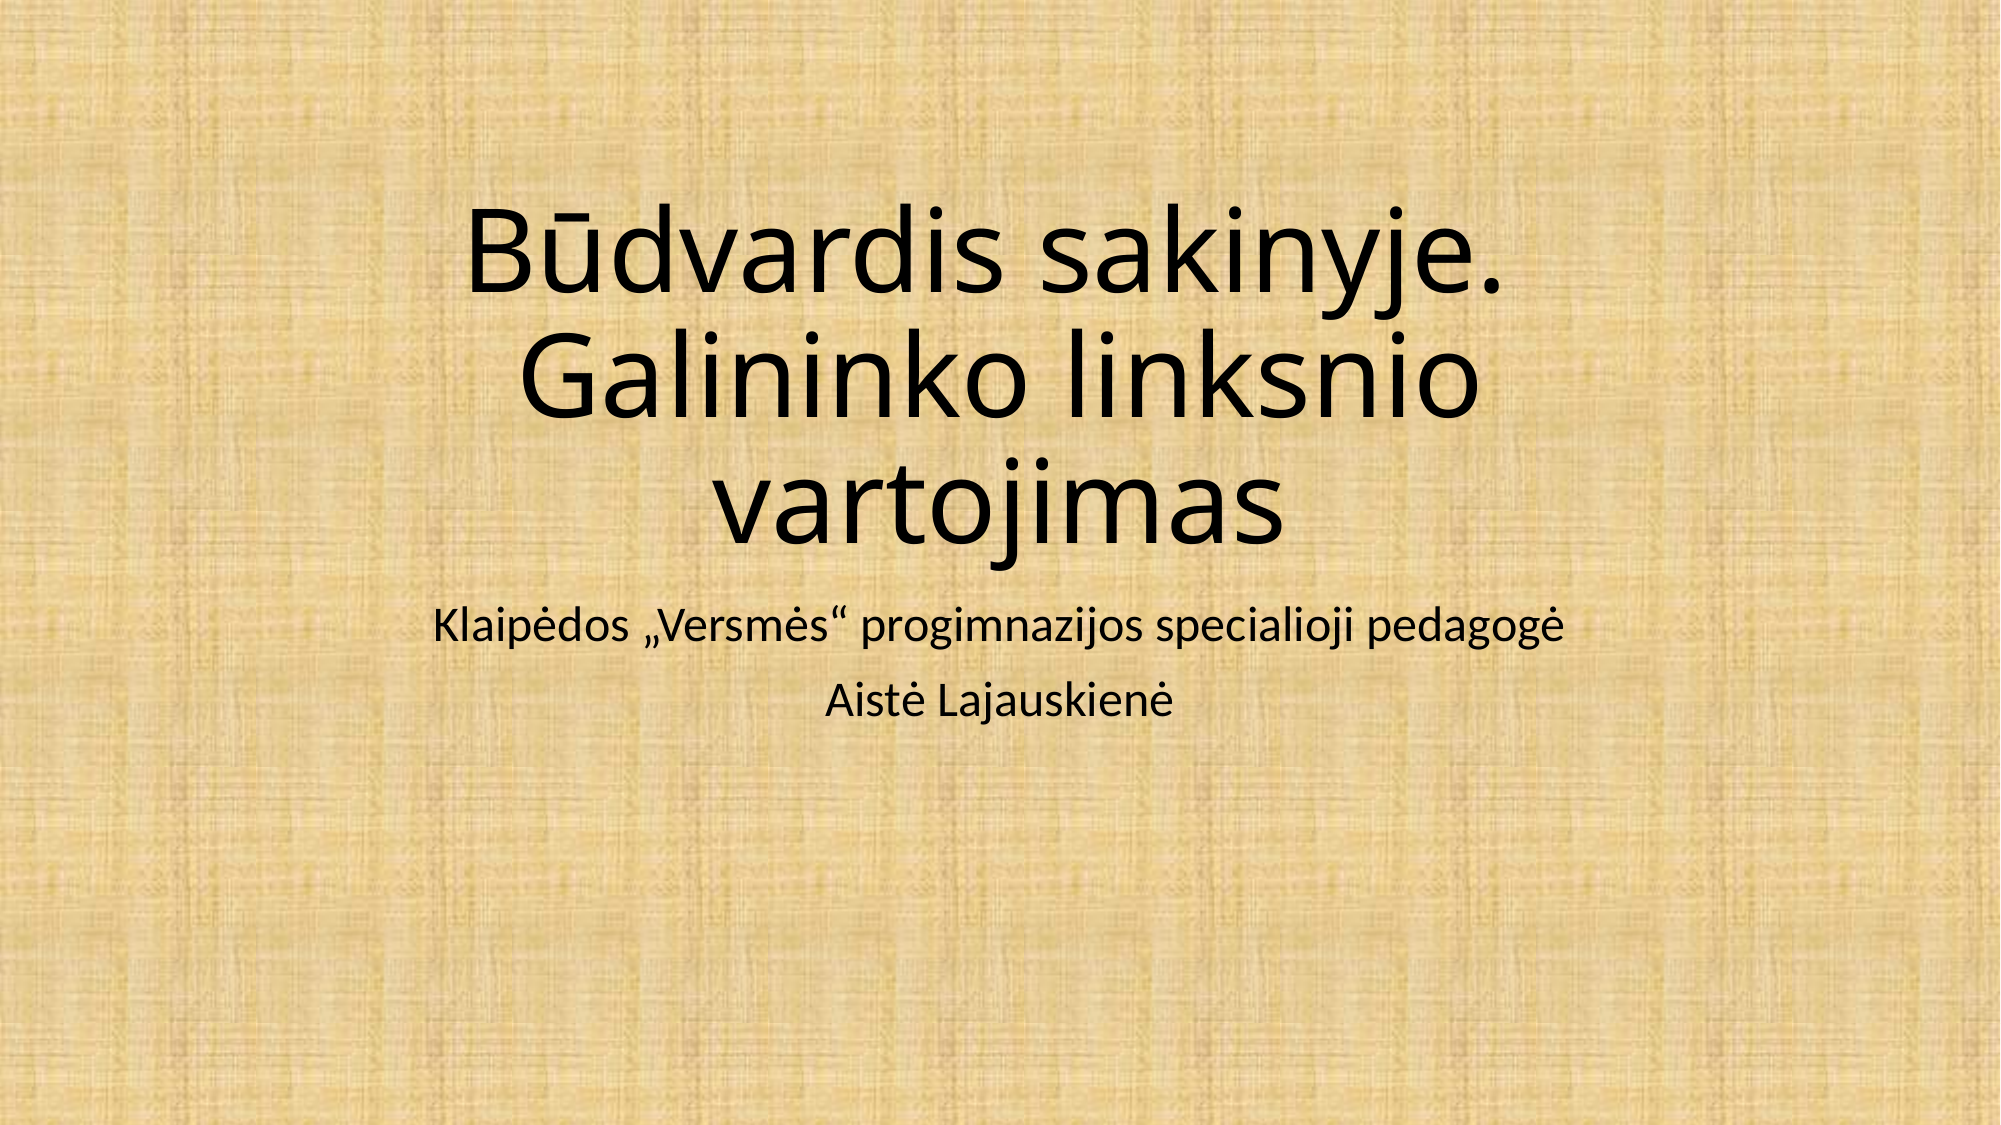

# Būdvardis sakinyje. Galininko linksnio vartojimas
Klaipėdos „Versmės“ progimnazijos specialioji pedagogė
Aistė Lajauskienė